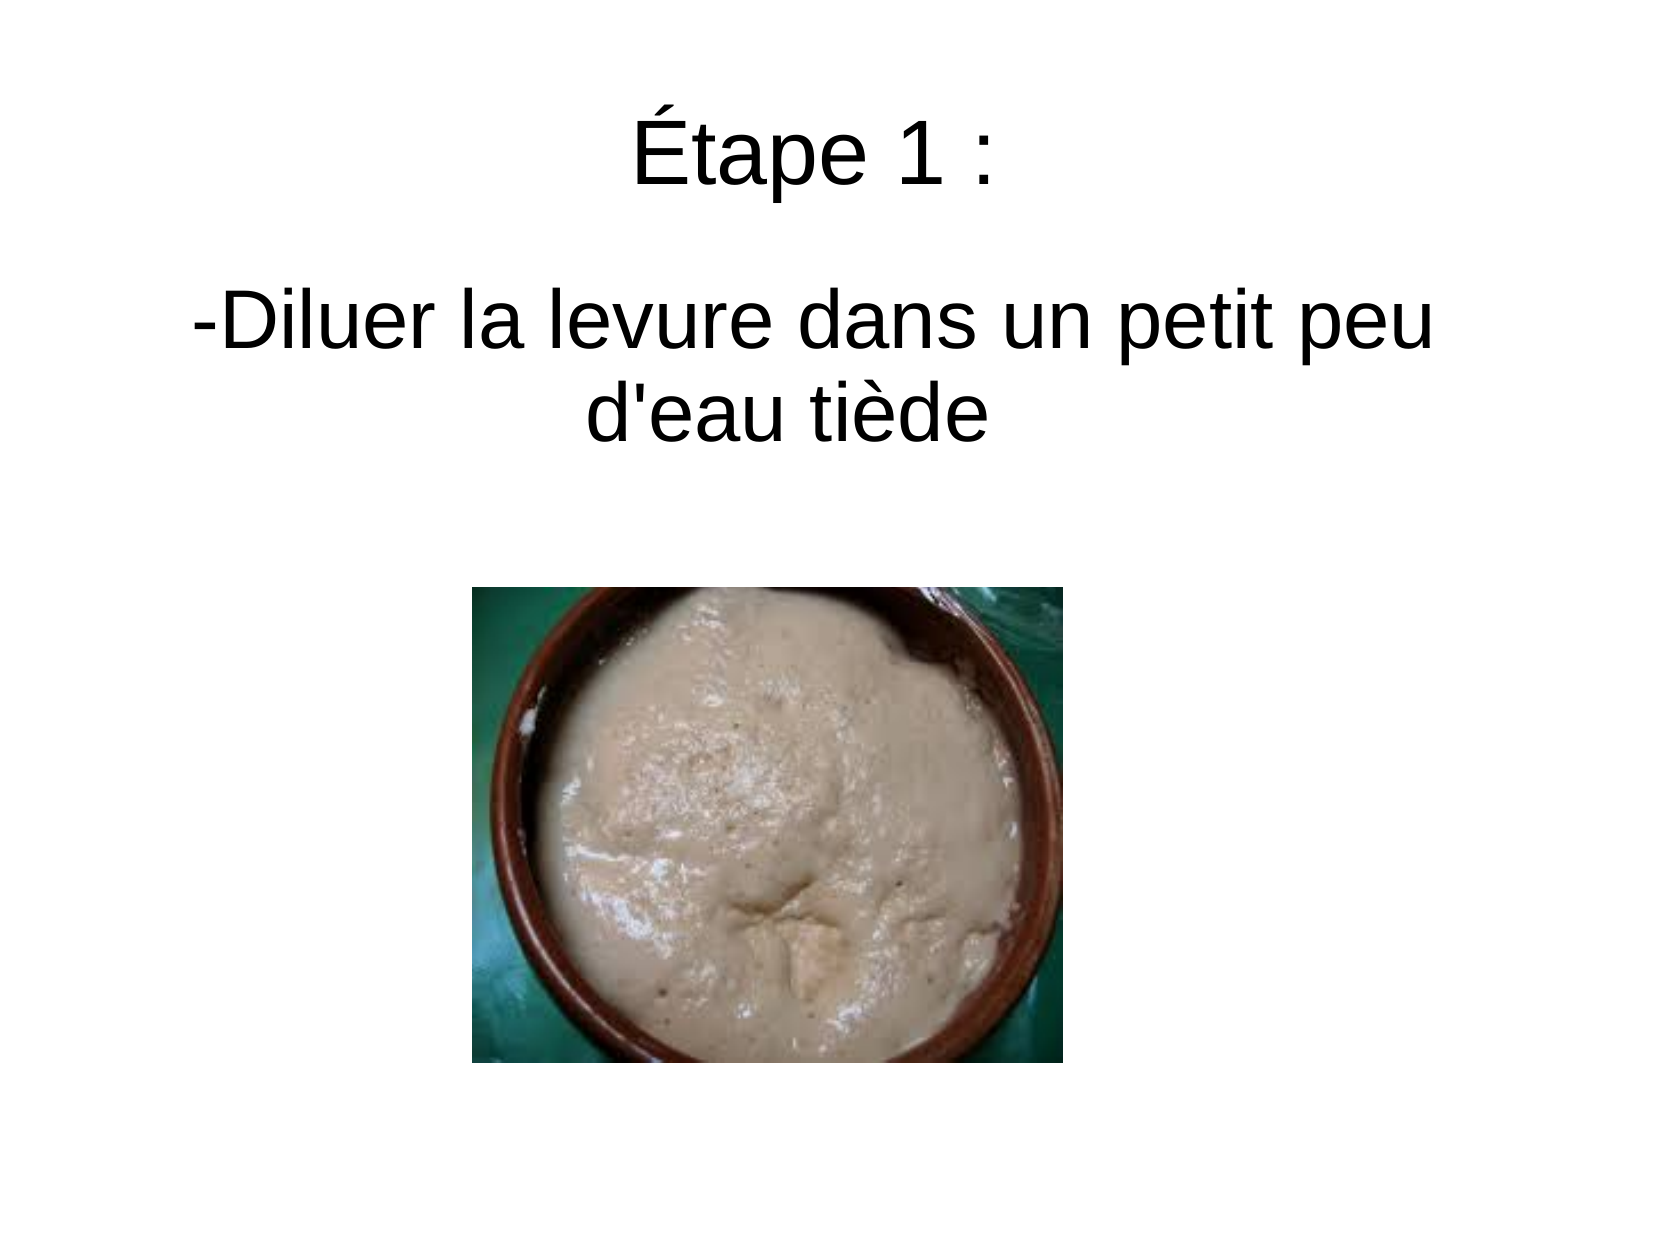

# Étape 1 :
-Diluer la levure dans un petit peu d'eau tiède